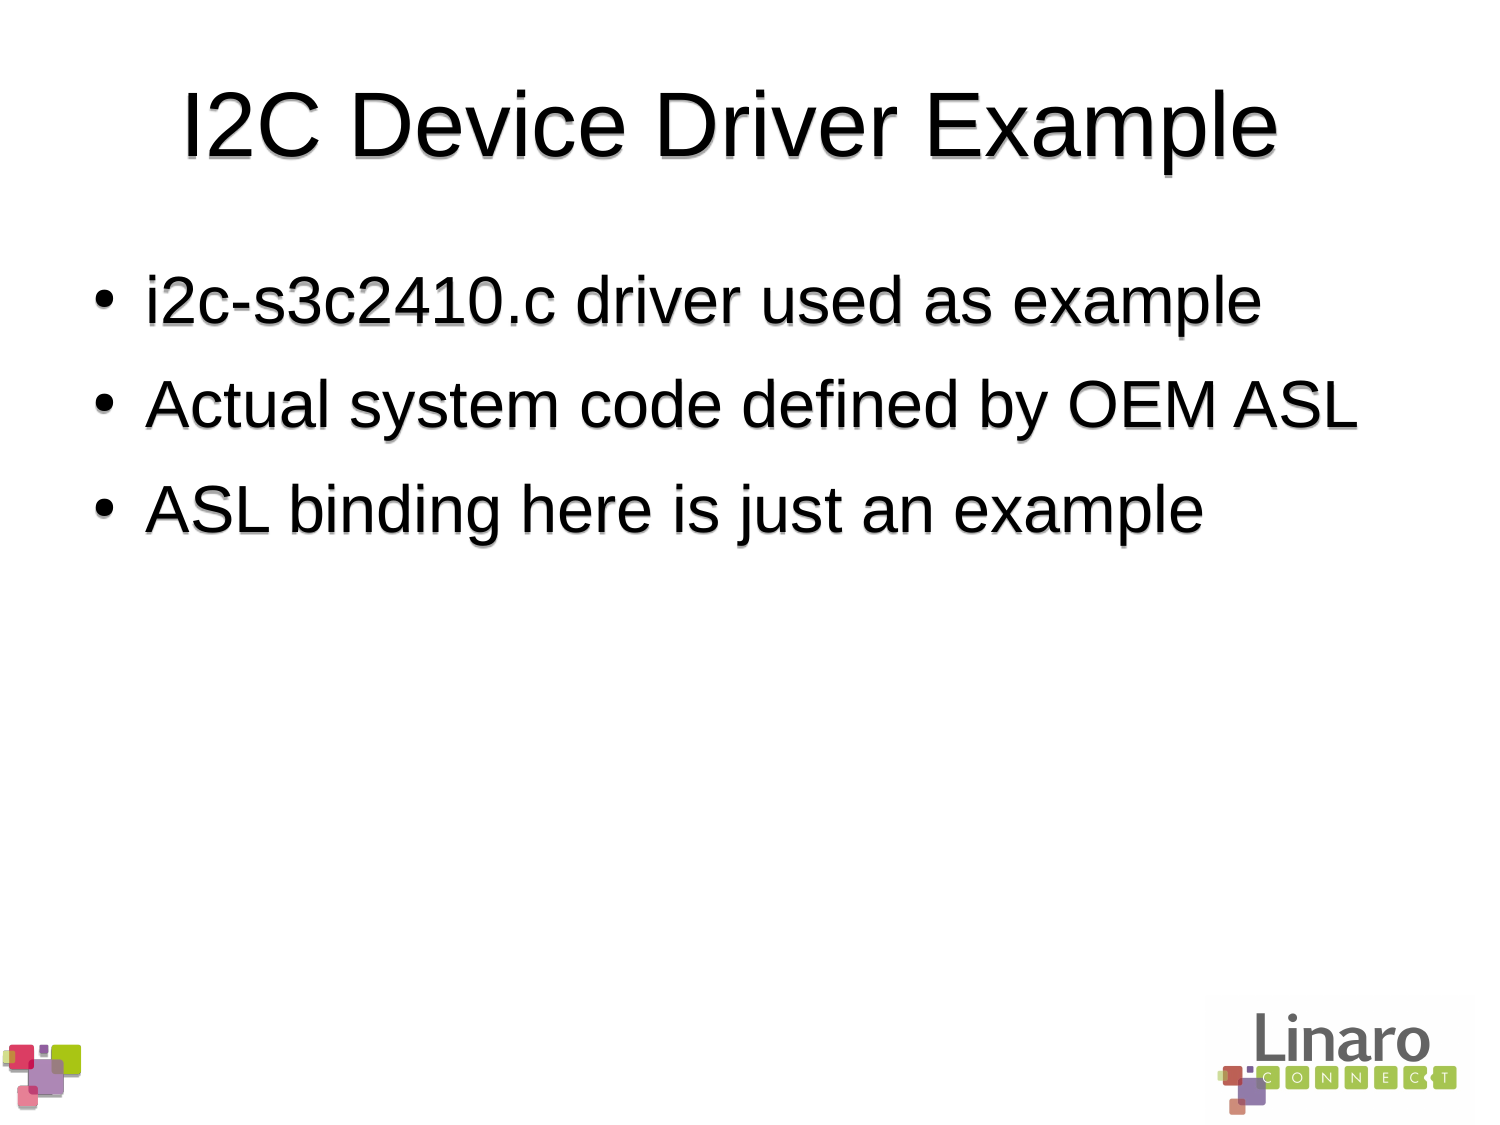

# I2C Device Driver Example
i2c-s3c2410.c driver used as example
Actual system code defined by OEM ASL
ASL binding here is just an example